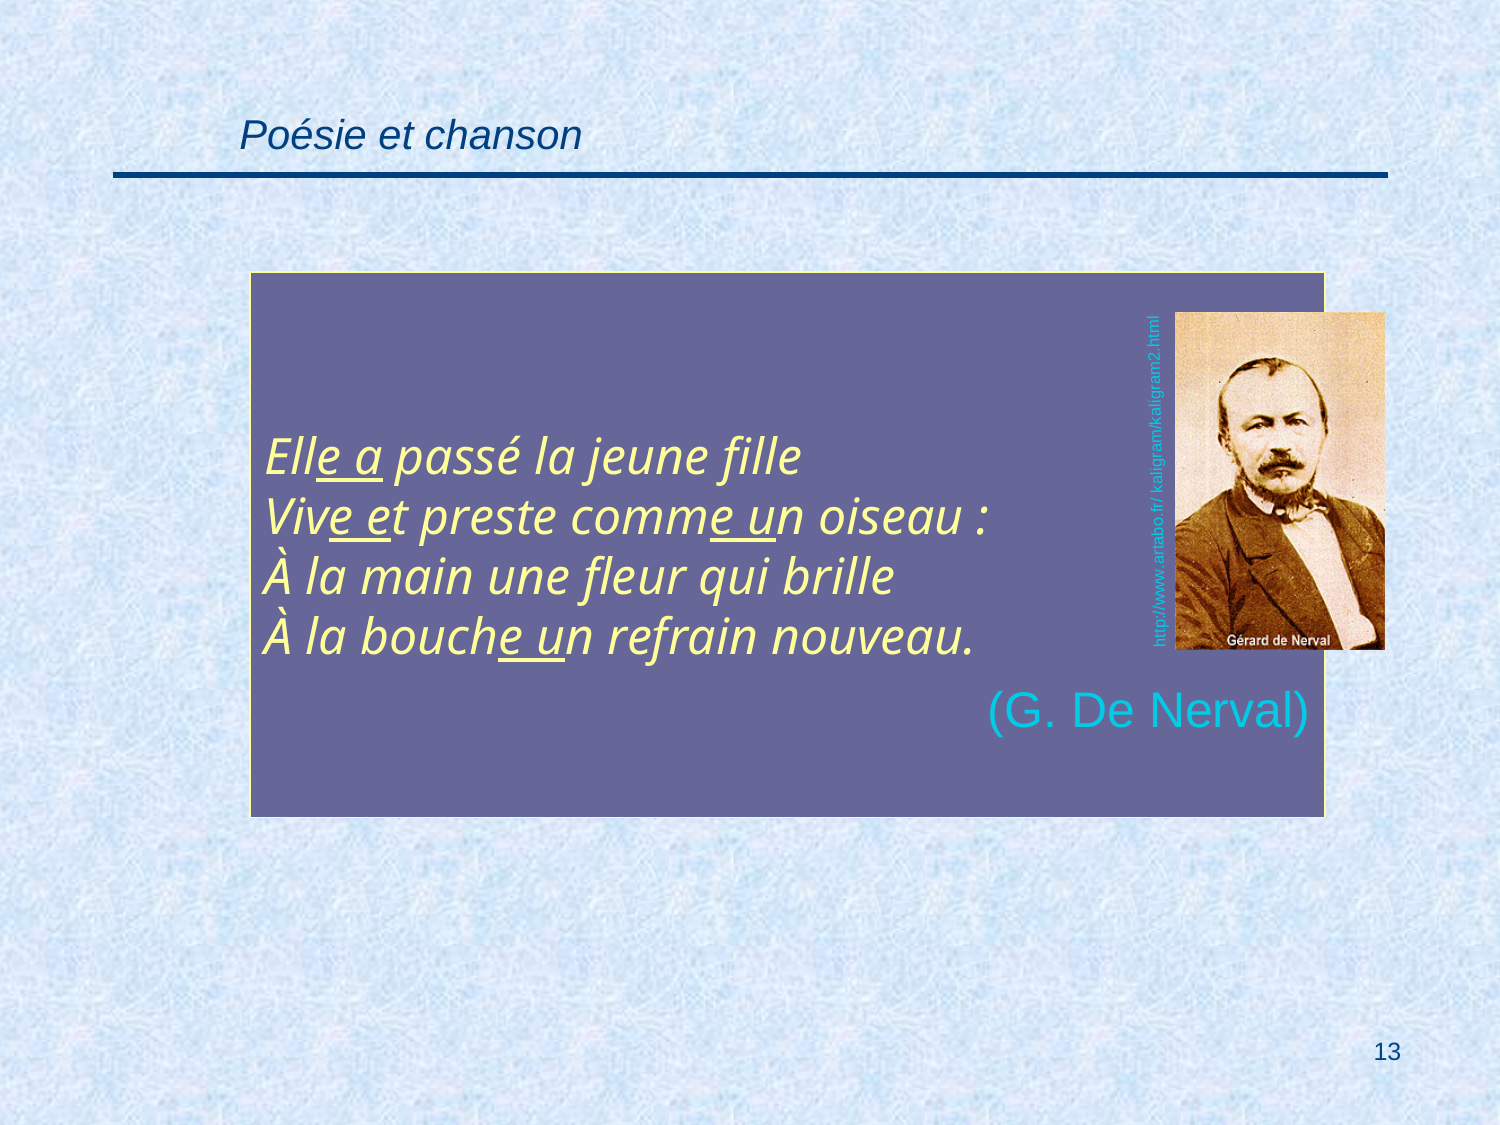

Poésie et chanson
Elle a passé la jeune fille
Vive et preste comme un oiseau :
À la main une fleur qui brille
À la bouche un refrain nouveau.
(G. De Nerval)
http://www.artabo.fr/ kaligram/kaligram2.html
13